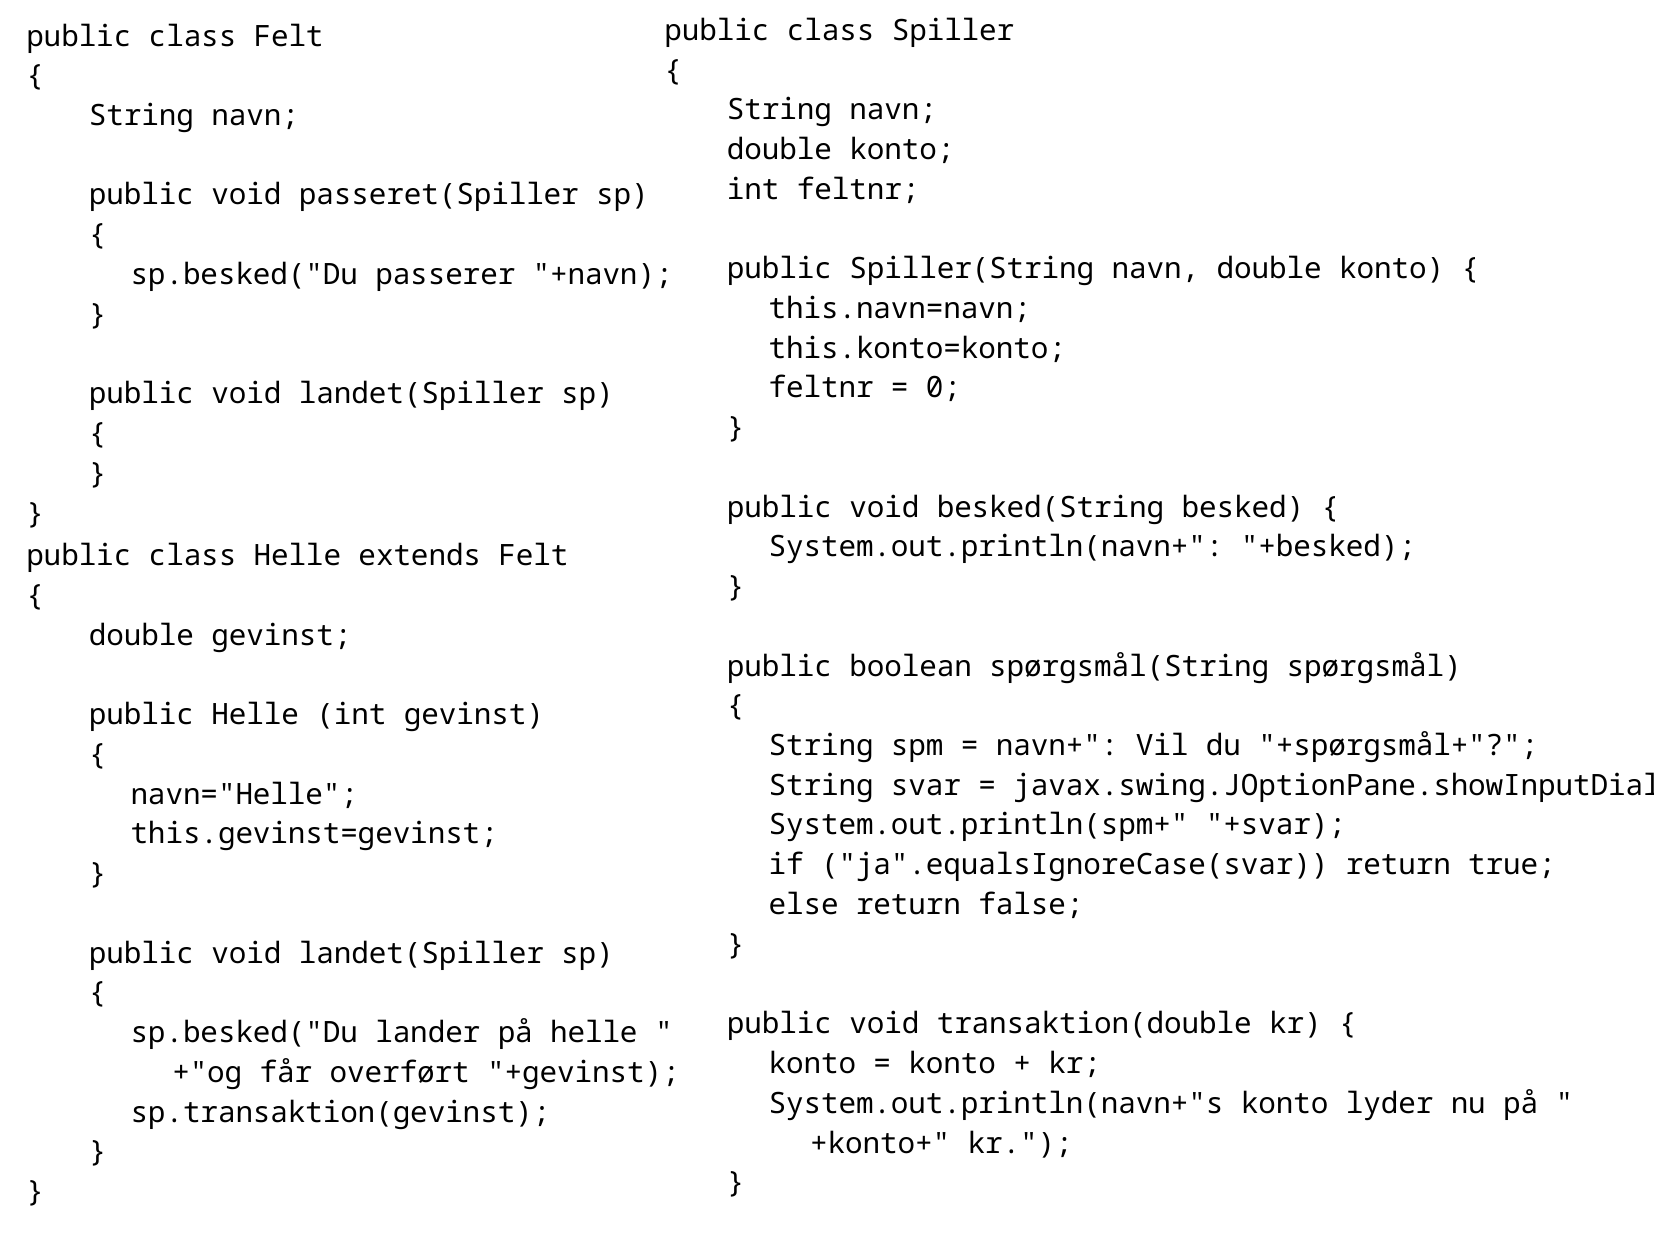

public class Spiller
{
	String navn;
	double konto;
	int feltnr;
	public Spiller(String navn, double konto) {
		this.navn=navn;
		this.konto=konto;
		feltnr = 0;
	}
	public void besked(String besked) {
		System.out.println(navn+": "+besked);
	}
	public boolean spørgsmål(String spørgsmål)
	{
		String spm = navn+": Vil du "+spørgsmål+"?";
		String svar = javax.swing.JOptionPane.showInputDialog(spm, "ja");
		System.out.println(spm+" "+svar);
		if ("ja".equalsIgnoreCase(svar)) return true;
		else return false;
	}
	public void transaktion(double kr) {
		konto = konto + kr;
		System.out.println(navn+"s konto lyder nu på "
			+konto+" kr.");
	}
	public void betal(Spiller modtager, double kr) {
		System.out.println(navn+" betaler "
			+modtager.navn+": "+kr+" kr.");
		modtager.transaktion(kr);
		transaktion(-kr);
	}
}
public class Felt
{
	String navn;
	public void passeret(Spiller sp)
	{
		sp.besked("Du passerer "+navn);
	}
	public void landet(Spiller sp)
	{
	}
}
public class Helle extends Felt
{
	double gevinst;
	public Helle (int gevinst)
	{
		navn="Helle";
		this.gevinst=gevinst;
	}
	public void landet(Spiller sp)
	{
		sp.besked("Du lander på helle "
			+"og får overført "+gevinst);
		sp.transaktion(gevinst);
	}
}